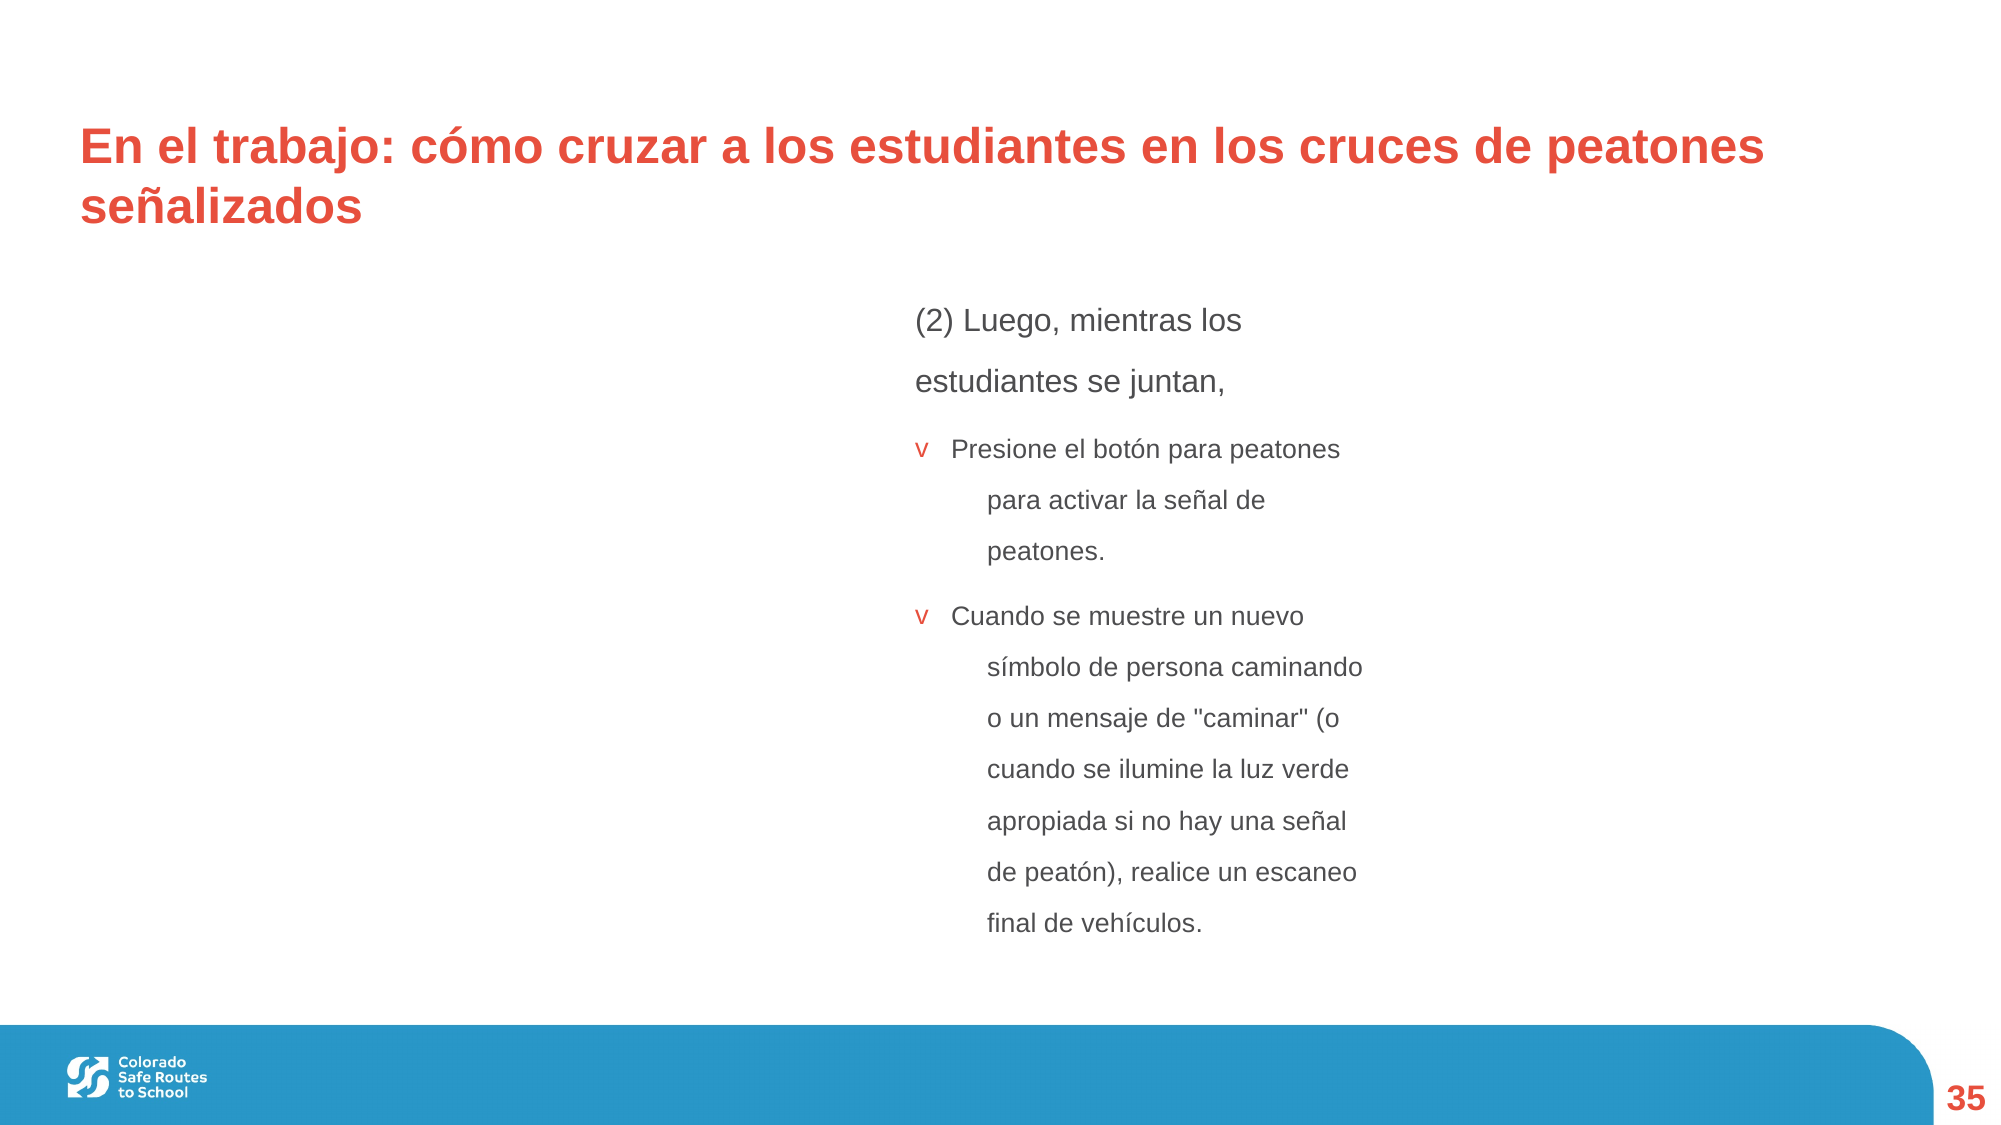

En el trabajo: cómo cruzar a los estudiantes en los cruces de peatones señalizados
# (2) Luego, mientras los estudiantes se juntan,
Presione el botón para peatones para activar la señal de peatones.
Cuando se muestre un nuevo símbolo de persona caminando o un mensaje de "caminar" (o cuando se ilumine la luz verde apropiada si no hay una señal de peatón), realice un escaneo final de vehículos.
35